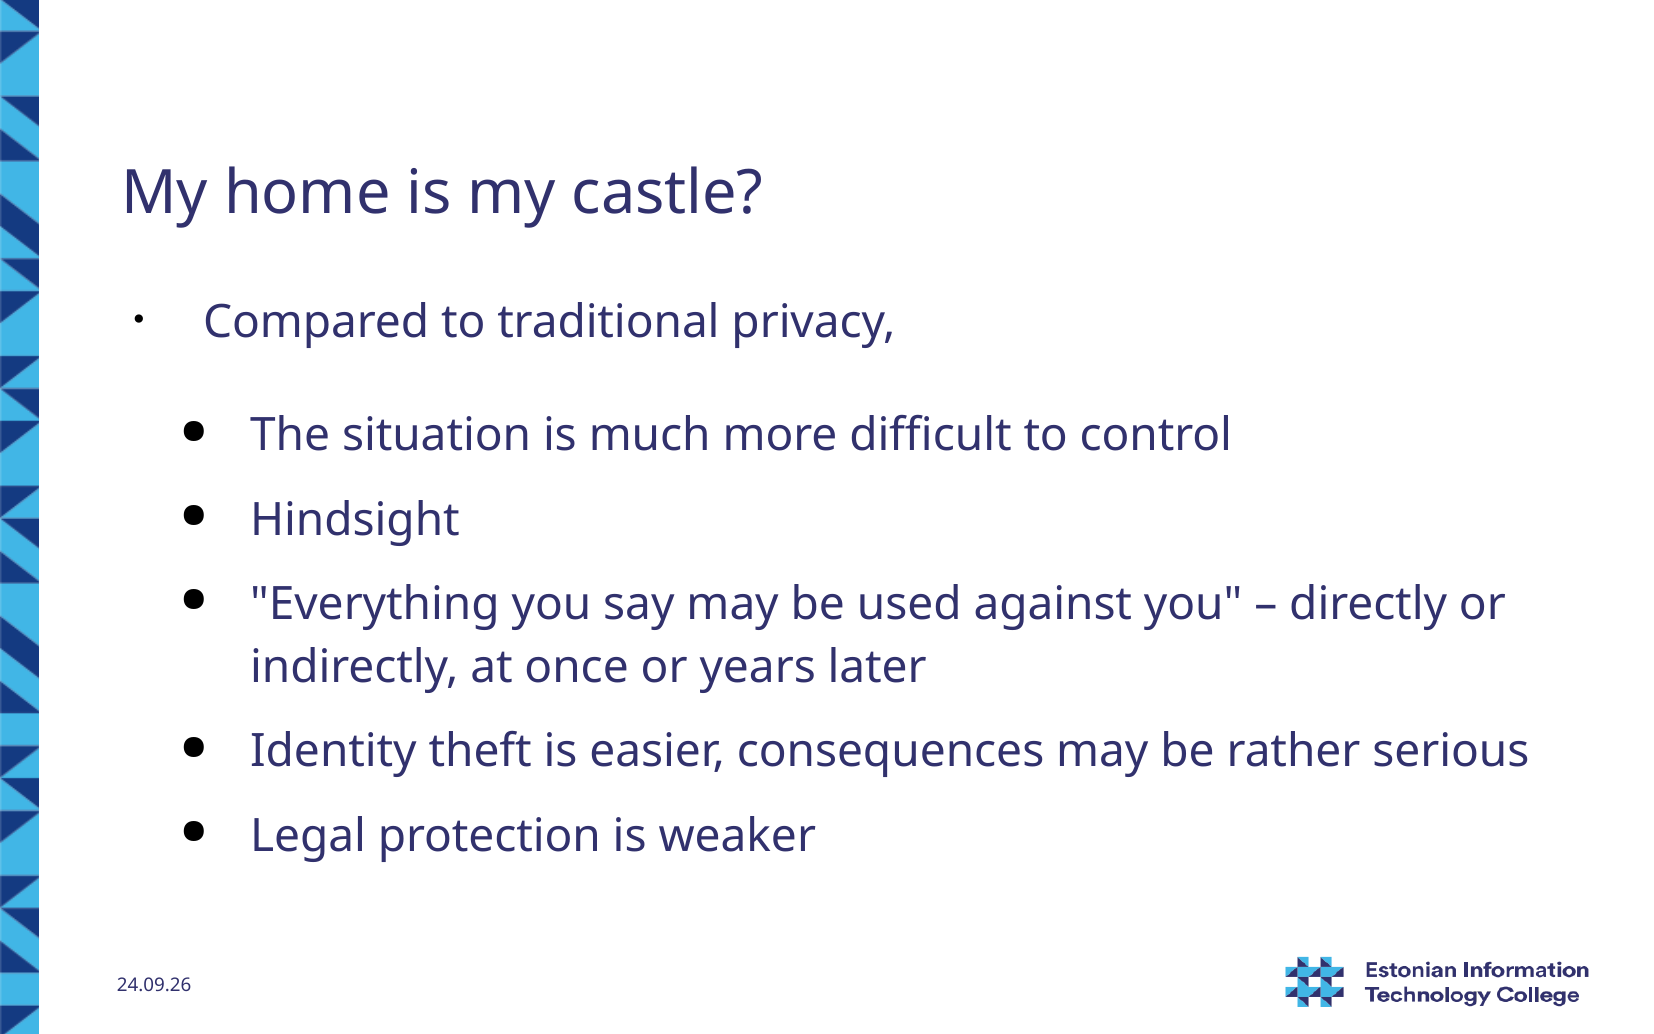

# My home is my castle?
Compared to traditional privacy,
The situation is much more difficult to control
Hindsight
"Everything you say may be used against you" – directly or indirectly, at once or years later
Identity theft is easier, consequences may be rather serious
Legal protection is weaker